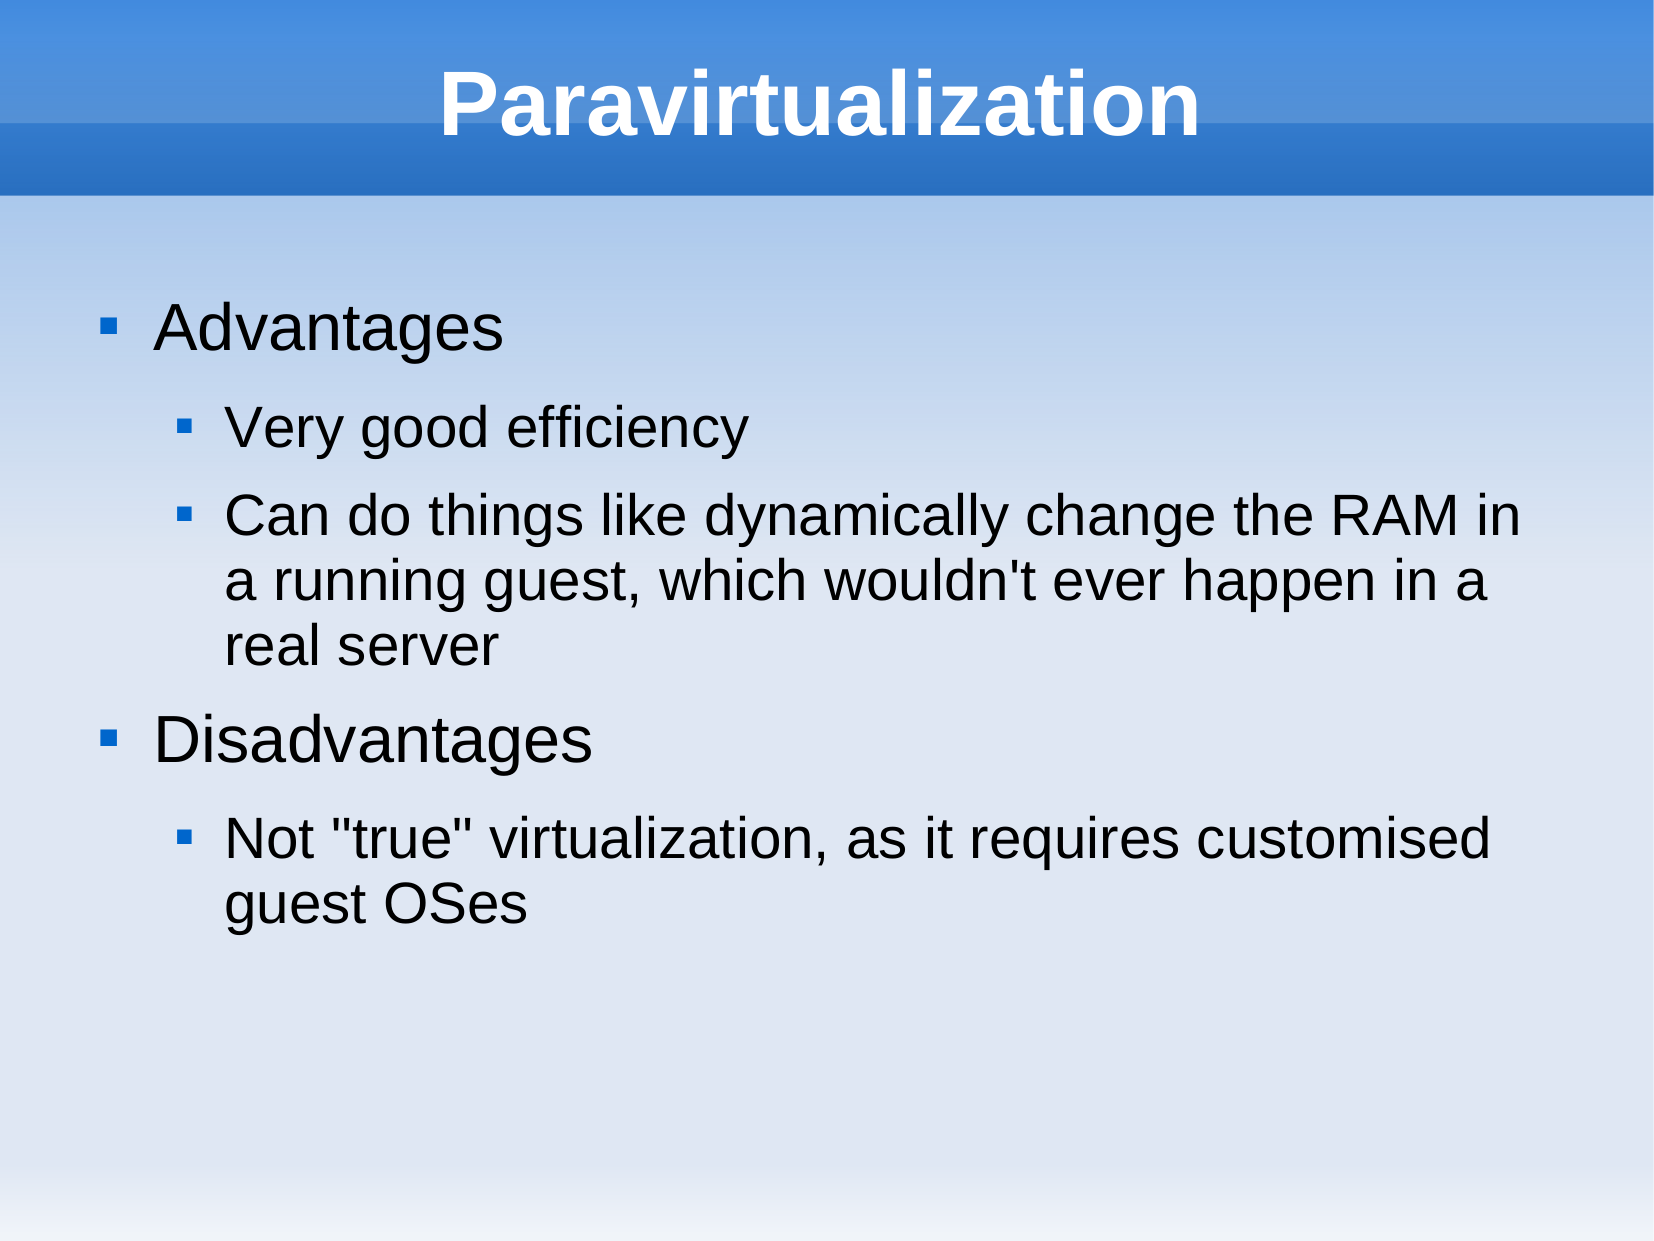

# Paravirtualization
Advantages
Very good efficiency
Can do things like dynamically change the RAM in a running guest, which wouldn't ever happen in a real server
Disadvantages
Not "true" virtualization, as it requires customised guest OSes